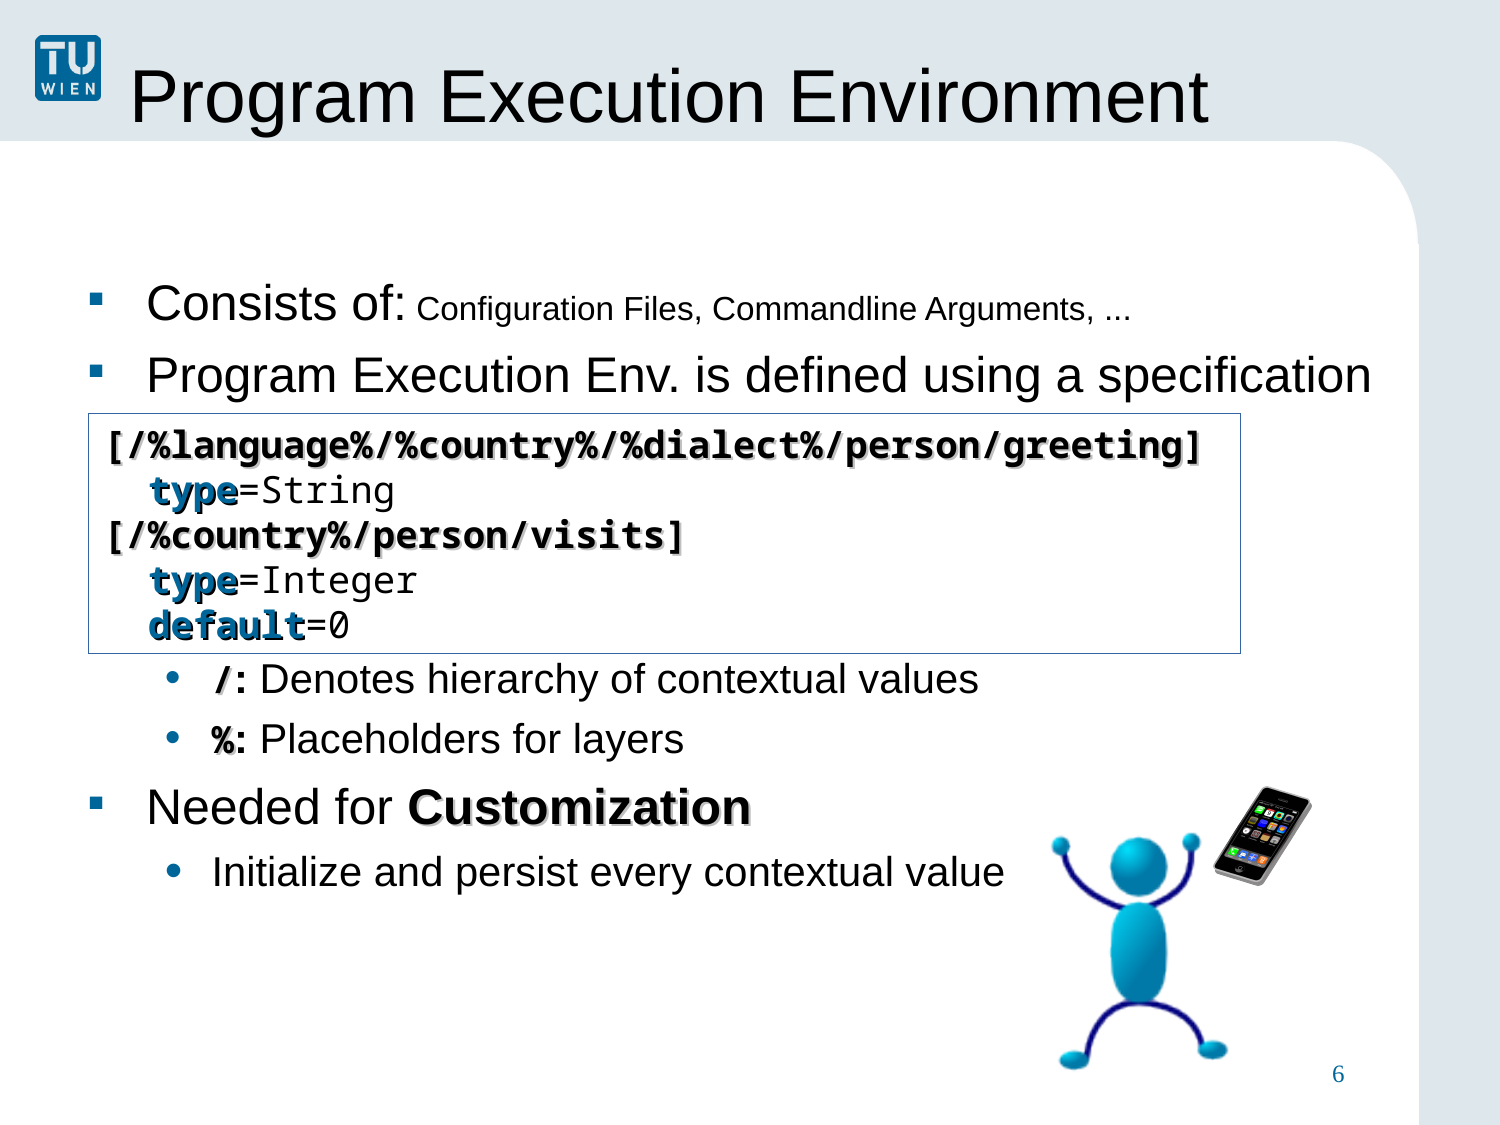

# Program Execution Environment
Consists of: Configuration Files, Commandline Arguments, ...
Program Execution Env. is defined using a specification
/: Denotes hierarchy of contextual values
%: Placeholders for layers
Needed for Customization
Initialize and persist every contextual value
[/%language%/%country%/%dialect%/person/greeting]
 type=String
[/%country%/person/visits]
 type=Integer
 default=0
6